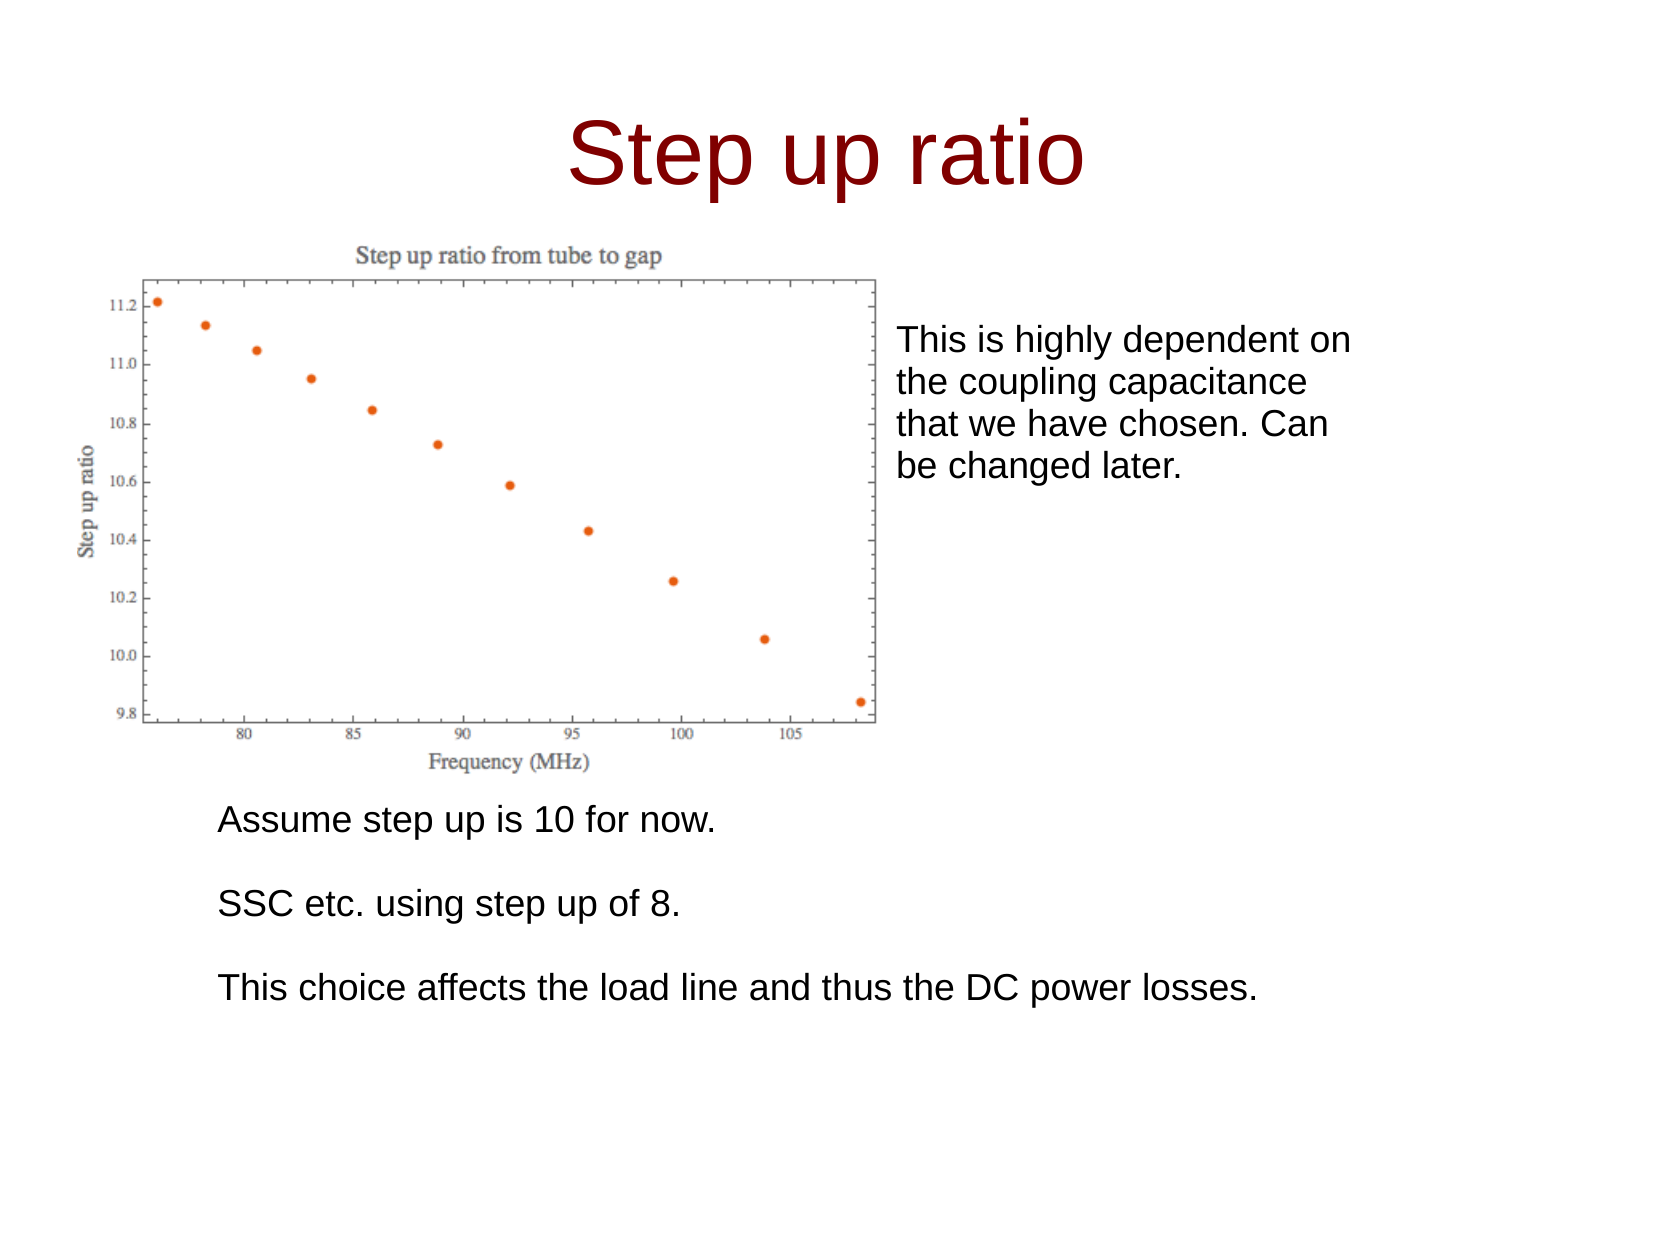

# Step up ratio
This is highly dependent on the coupling capacitance that we have chosen. Can be changed later.
Assume step up is 10 for now.
SSC etc. using step up of 8.
This choice affects the load line and thus the DC power losses.